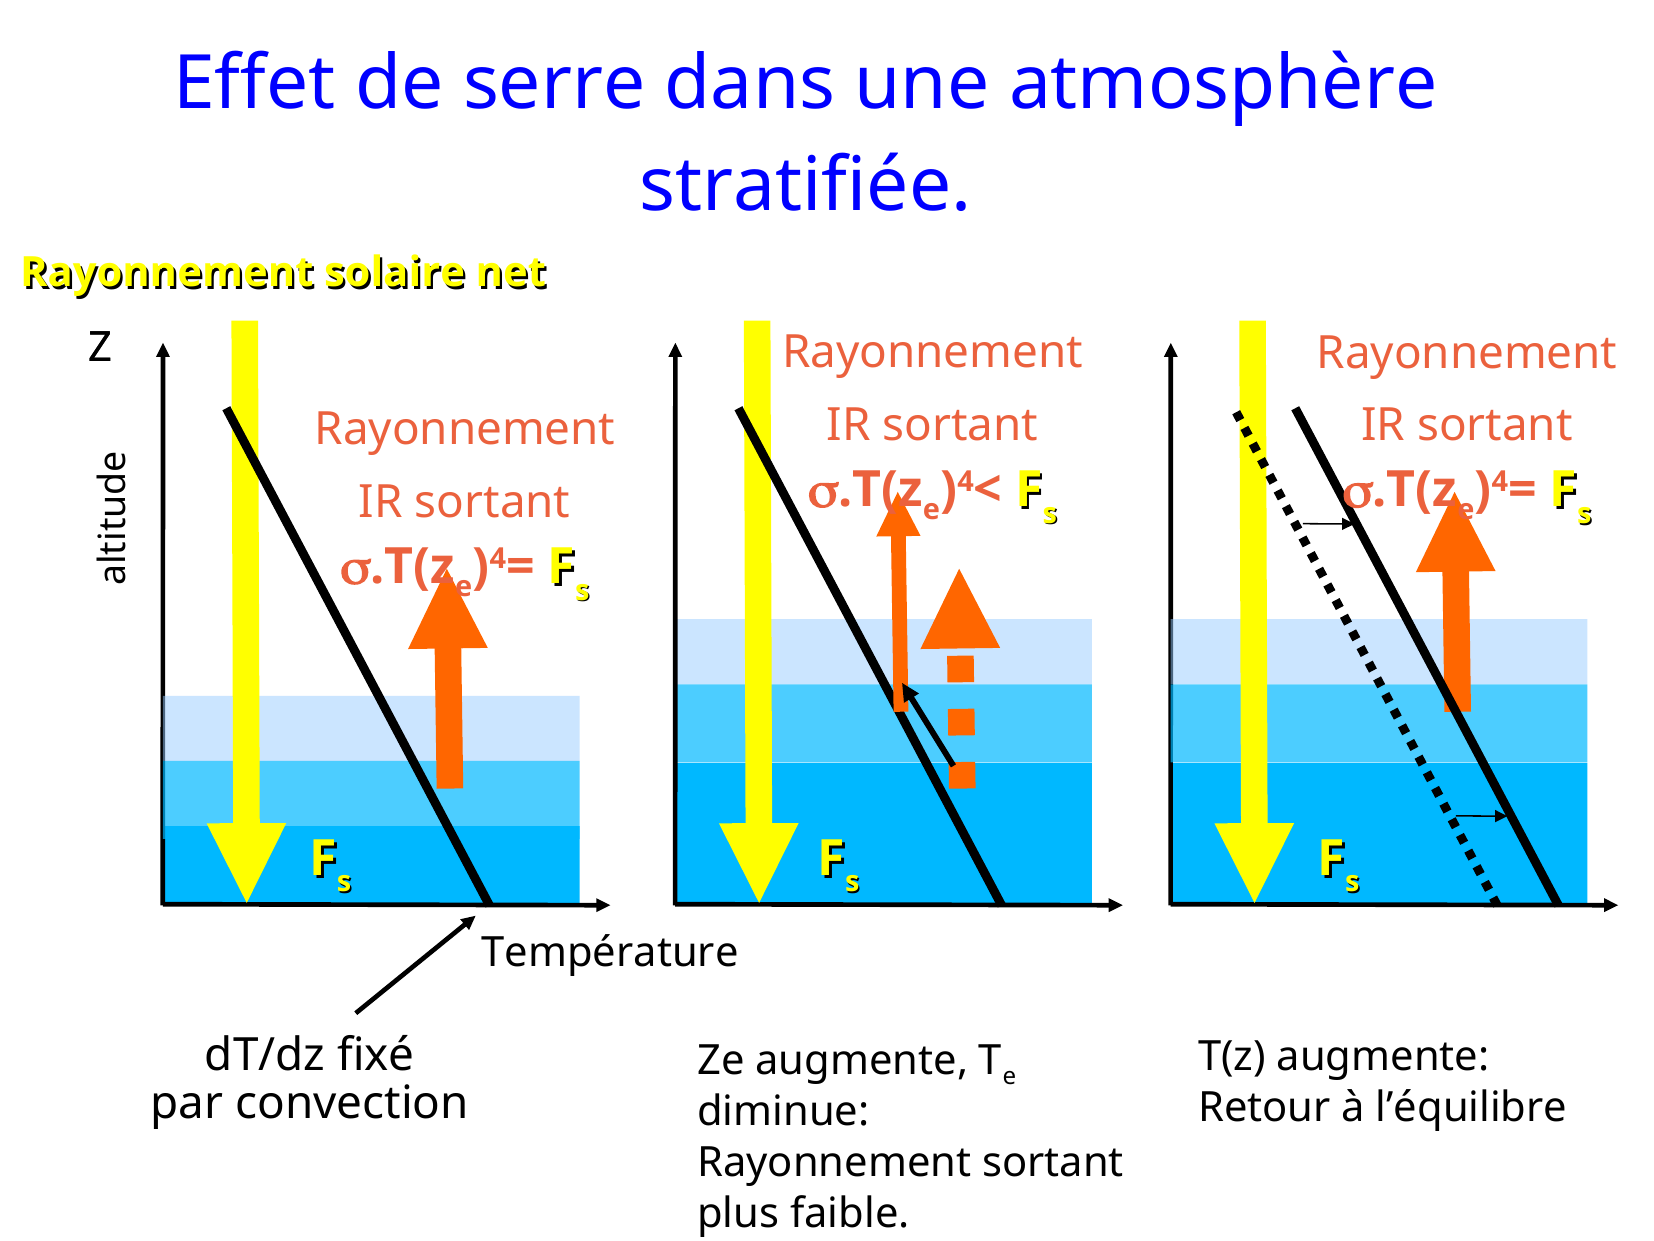

Effet de serre dans une atmosphère
stratifiée.
Rayonnement solaire net
Rayonnement IR sortant
.T(ze)4< Fs
Fs
Rayonnement IR sortant
.T(ze)4= Fs
Fs
Z
Z
altitude
Température
Rayonnement IR sortant
.T(ze)4= Fs
Fs
Ze augmente, Te diminue:
Rayonnement sortant plus faible.
T(z) augmente:
Retour à l’équilibre
dT/dz fixé
par convection